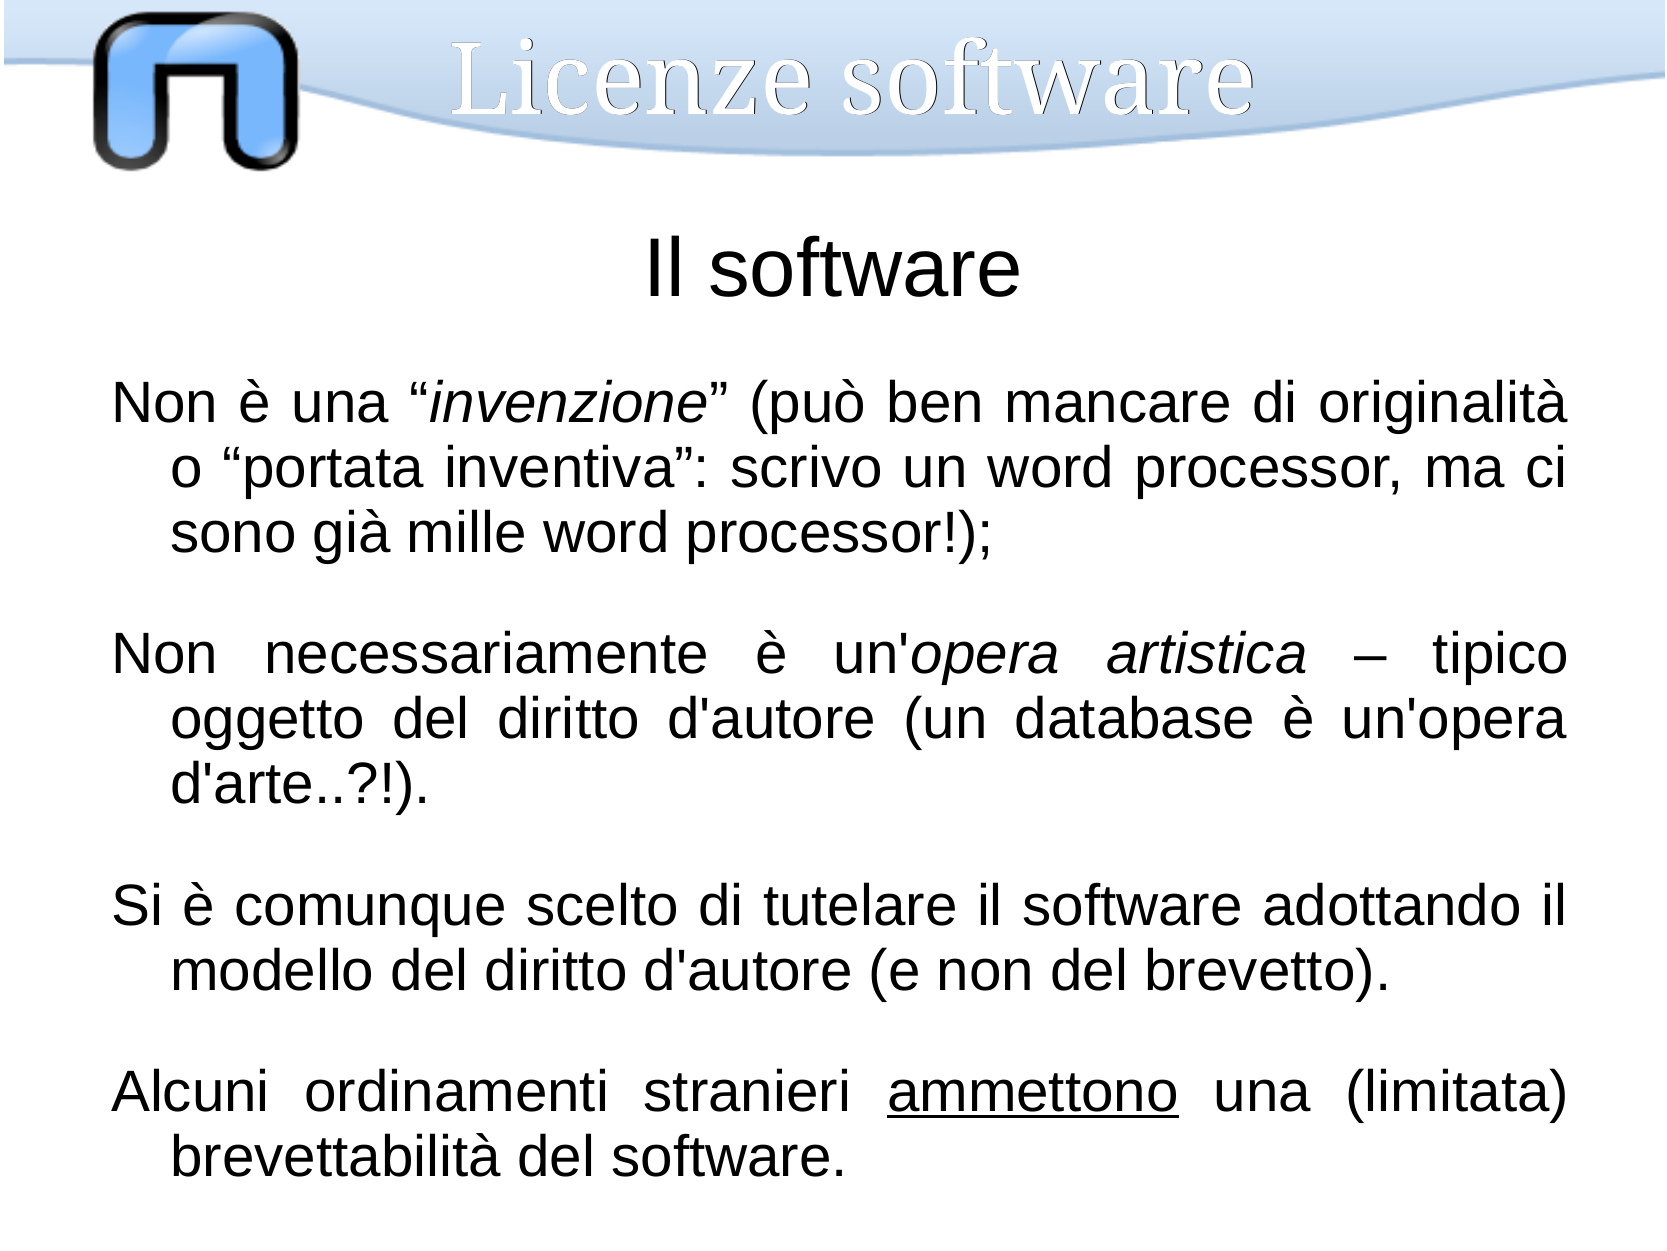

Licenze software
# Il software
Non è una “invenzione” (può ben mancare di originalità o “portata inventiva”: scrivo un word processor, ma ci sono già mille word processor!);
Non necessariamente è un'opera artistica – tipico oggetto del diritto d'autore (un database è un'opera d'arte..?!).
Si è comunque scelto di tutelare il software adottando il modello del diritto d'autore (e non del brevetto).
Alcuni ordinamenti stranieri ammettono una (limitata) brevettabilità del software.